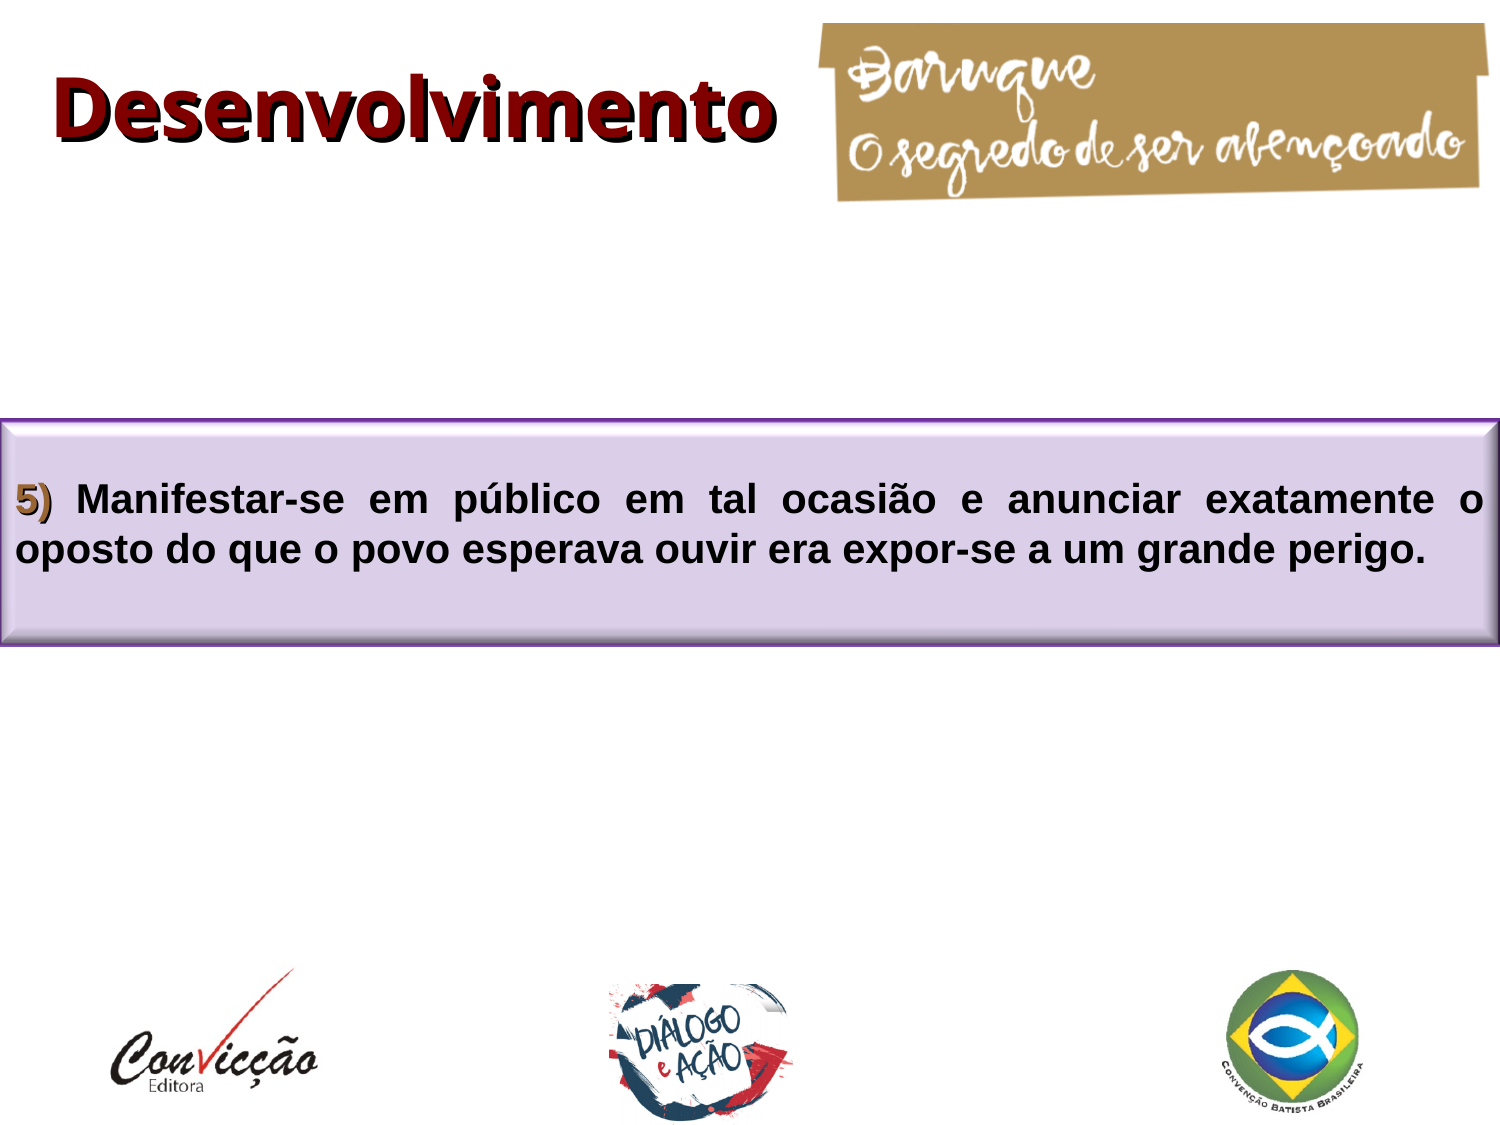

Desenvolvimento
5) Manifestar-se em público em tal ocasião e anunciar exatamente o oposto do que o povo esperava ouvir era expor-se a um grande perigo.